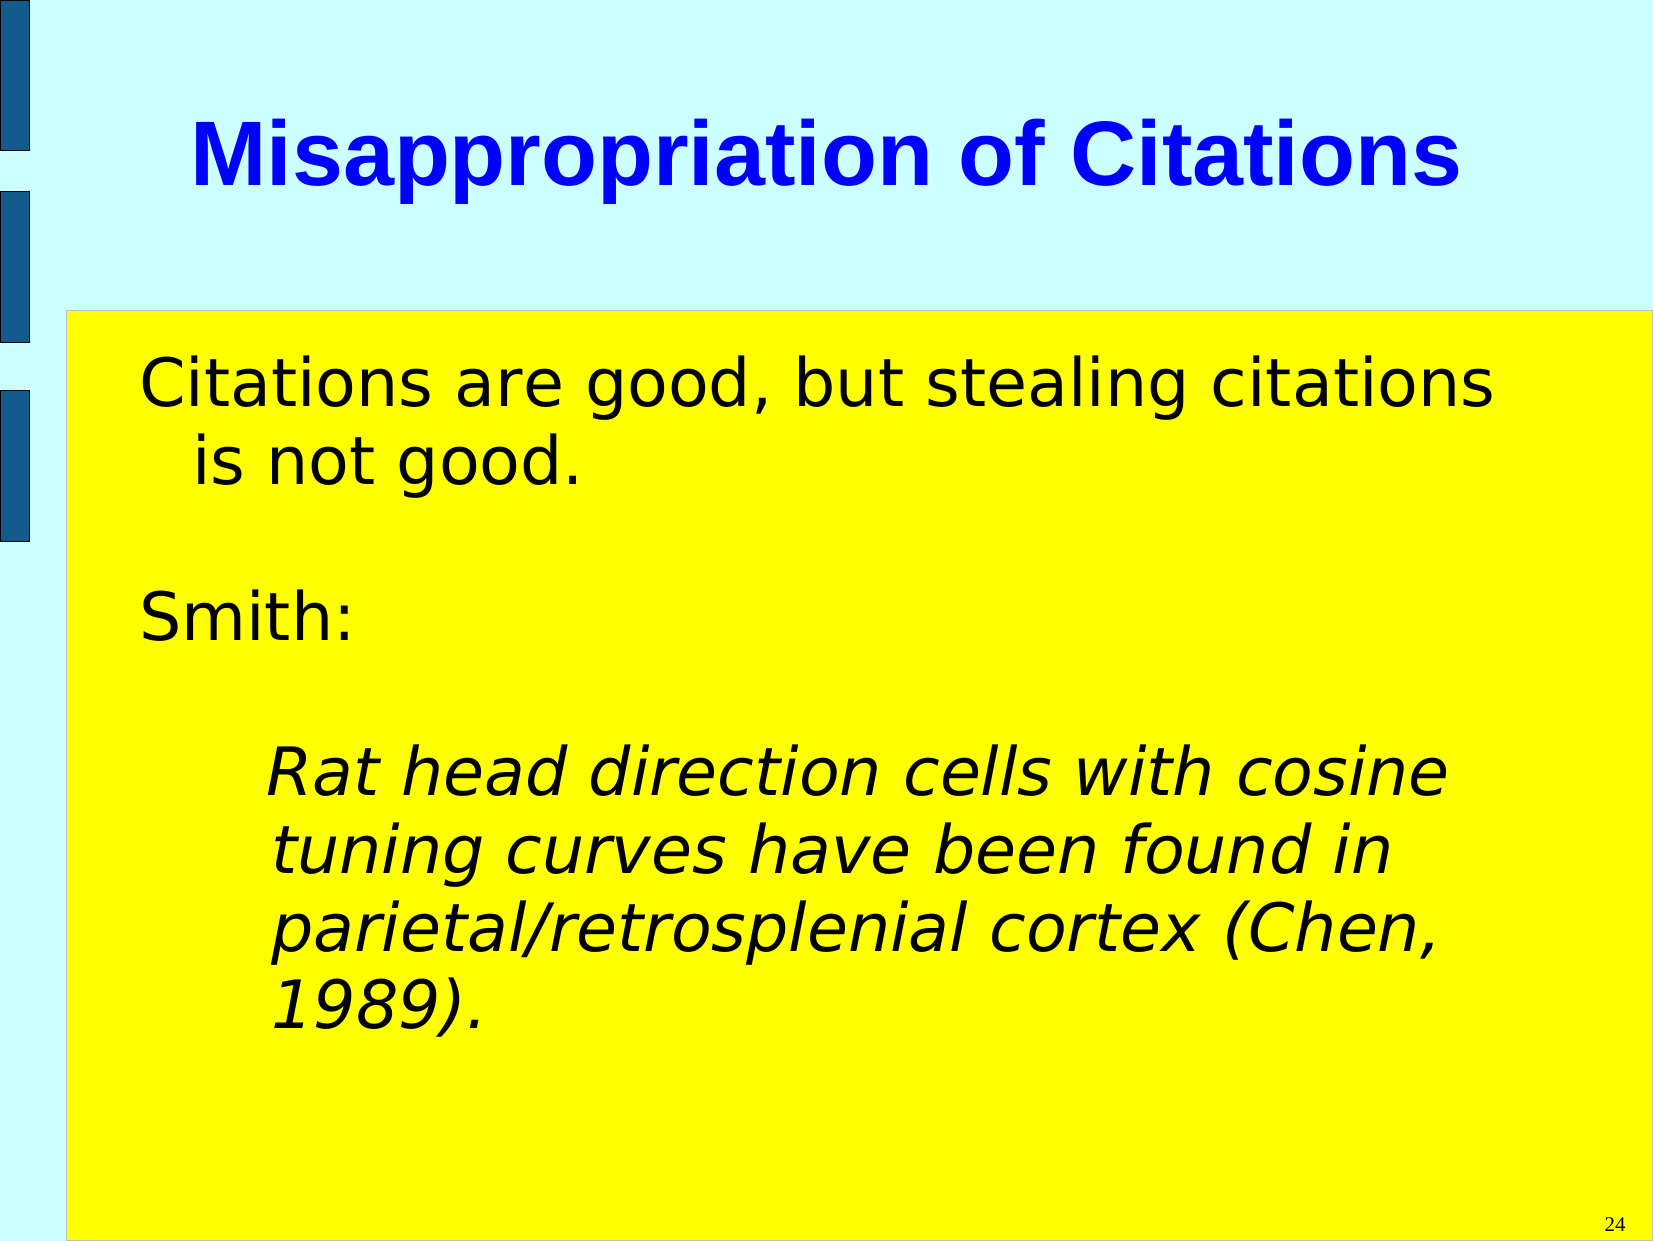

# Misappropriation of Citations
Citations are good, but stealing citations is not good.
Smith:
Rat head direction cells with cosine tuning curves have been found in parietal/retrosplenial cortex (Chen, 1989).